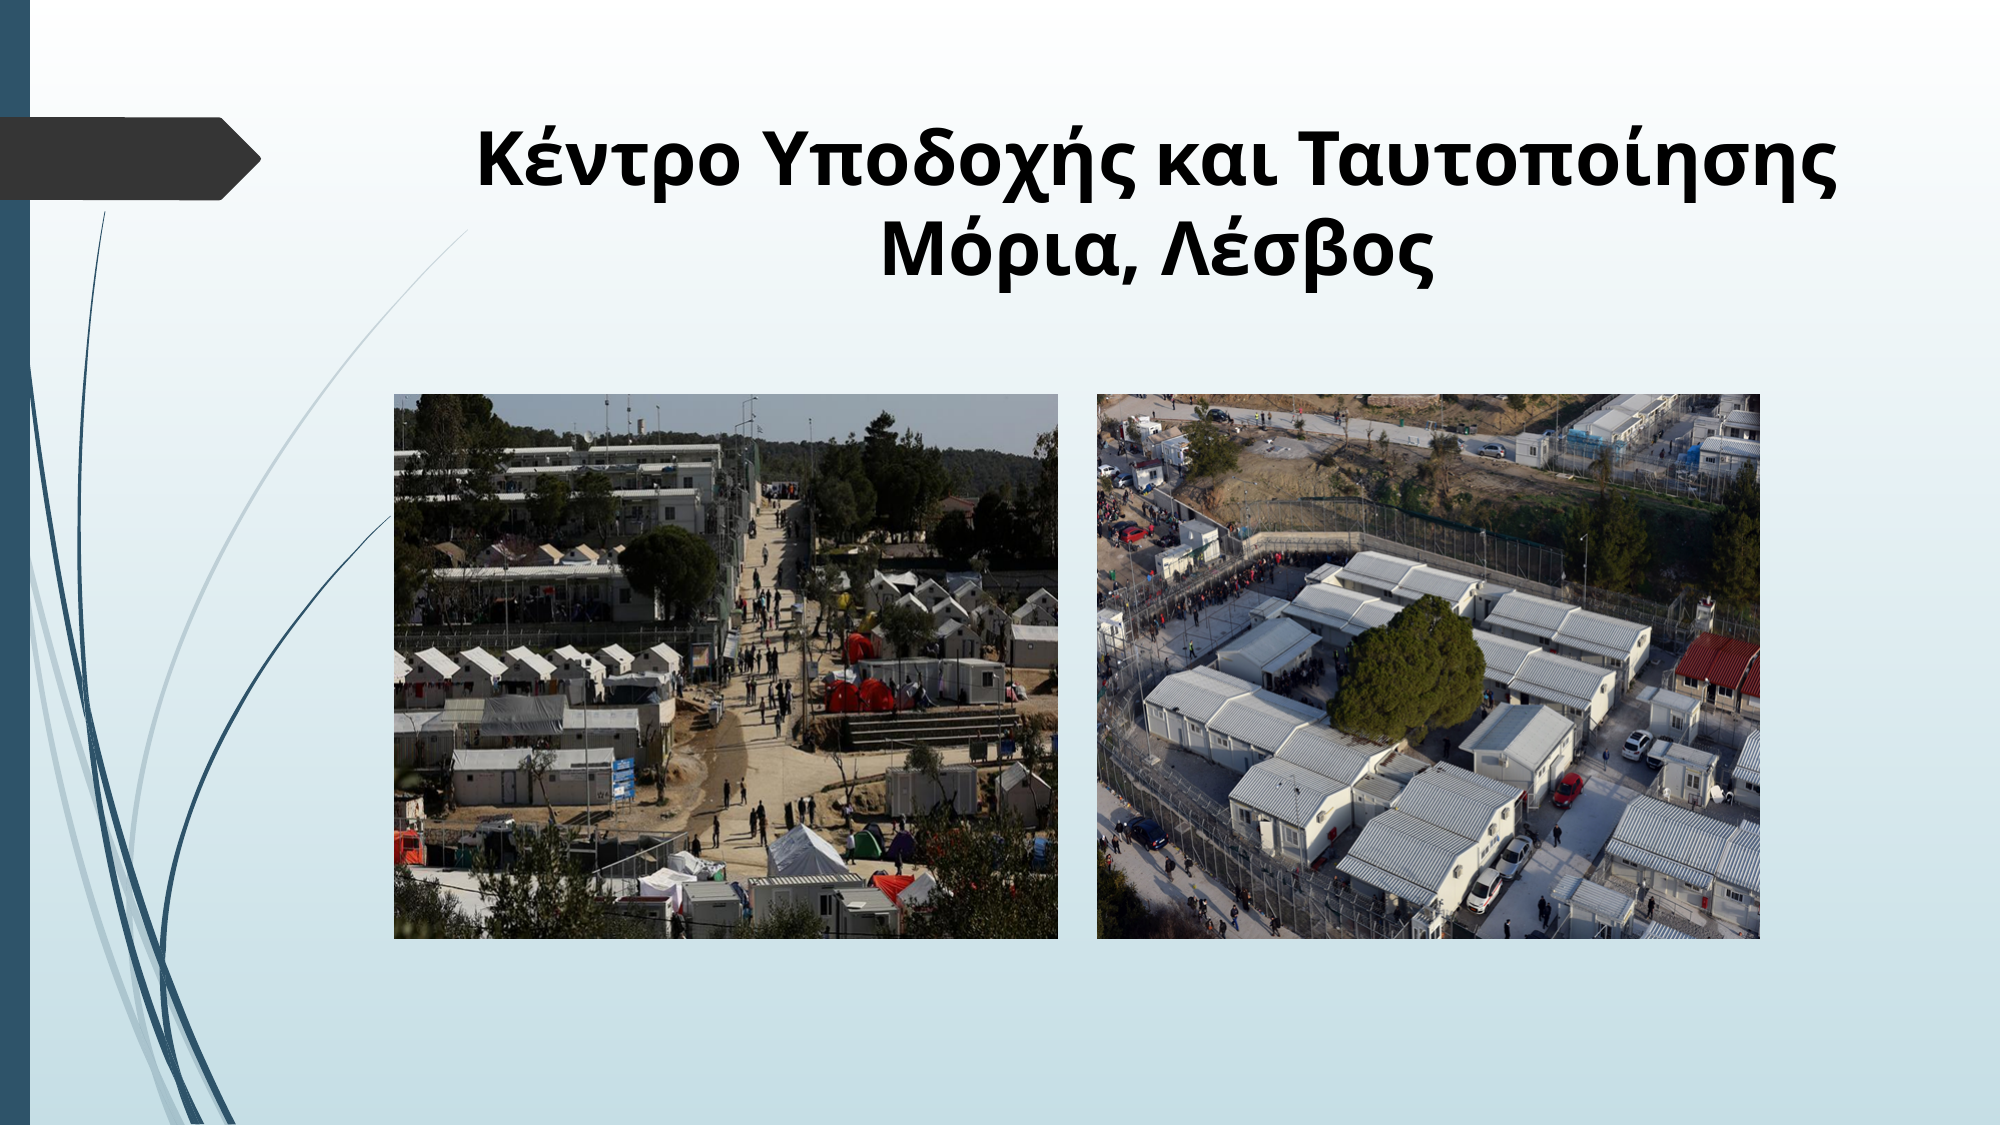

# Κέντρο Υποδοχής και Ταυτοποίησης Μόρια, Λέσβος